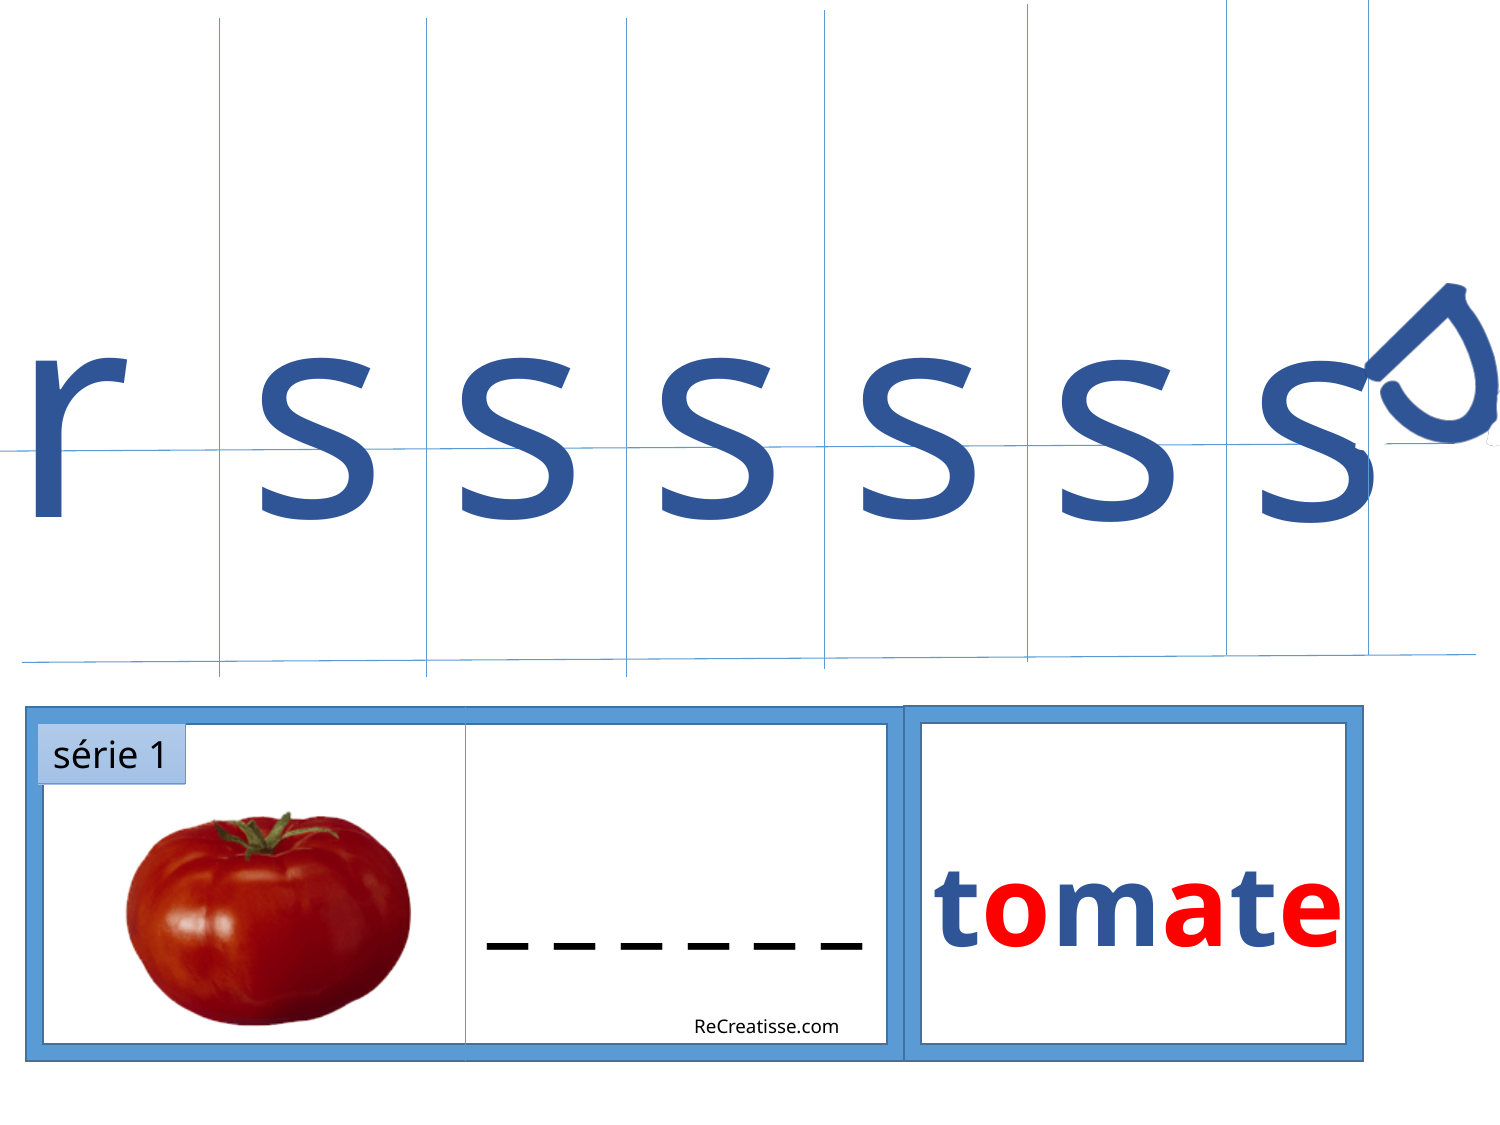

r
s
s
s
s
s
s
série 1
_ _ _ _ _ _
tomate
ReCreatisse.com